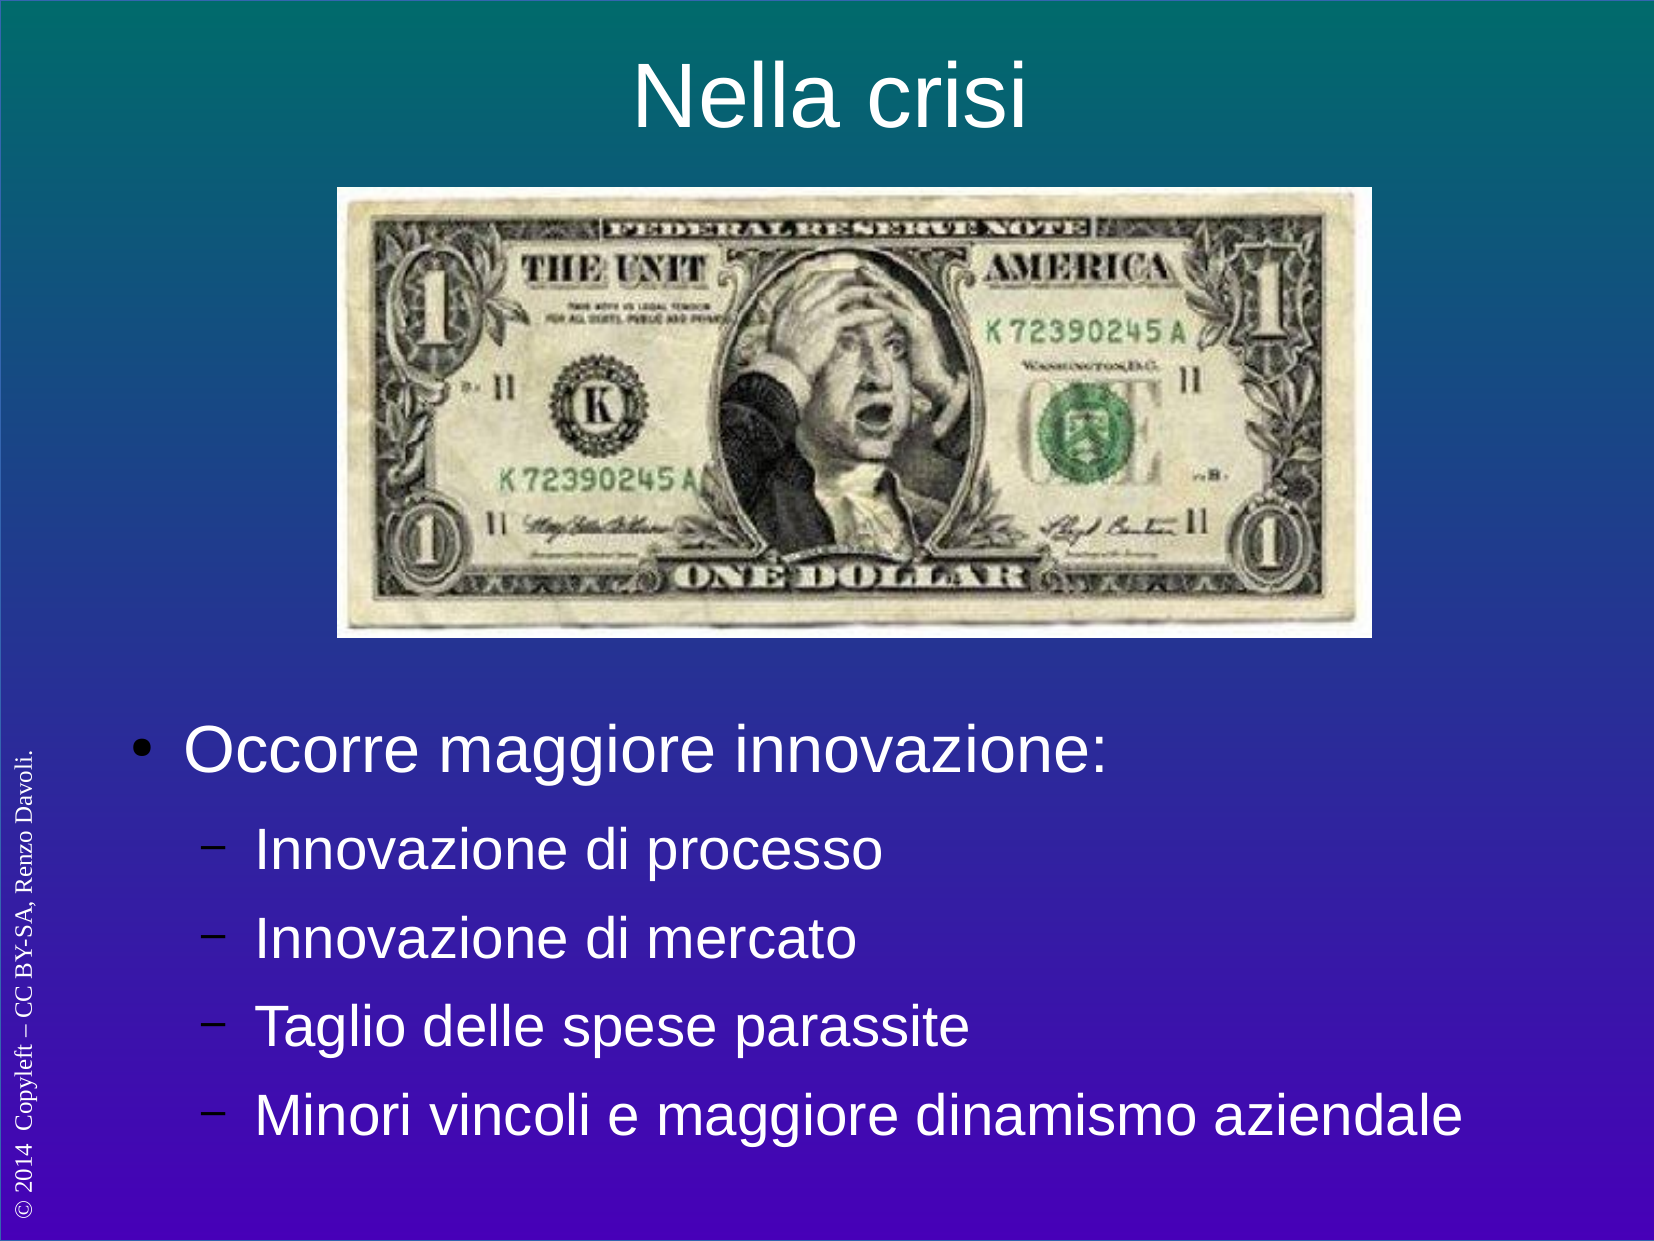

# Nella crisi
Occorre maggiore innovazione:
Innovazione di processo
Innovazione di mercato
Taglio delle spese parassite
Minori vincoli e maggiore dinamismo aziendale